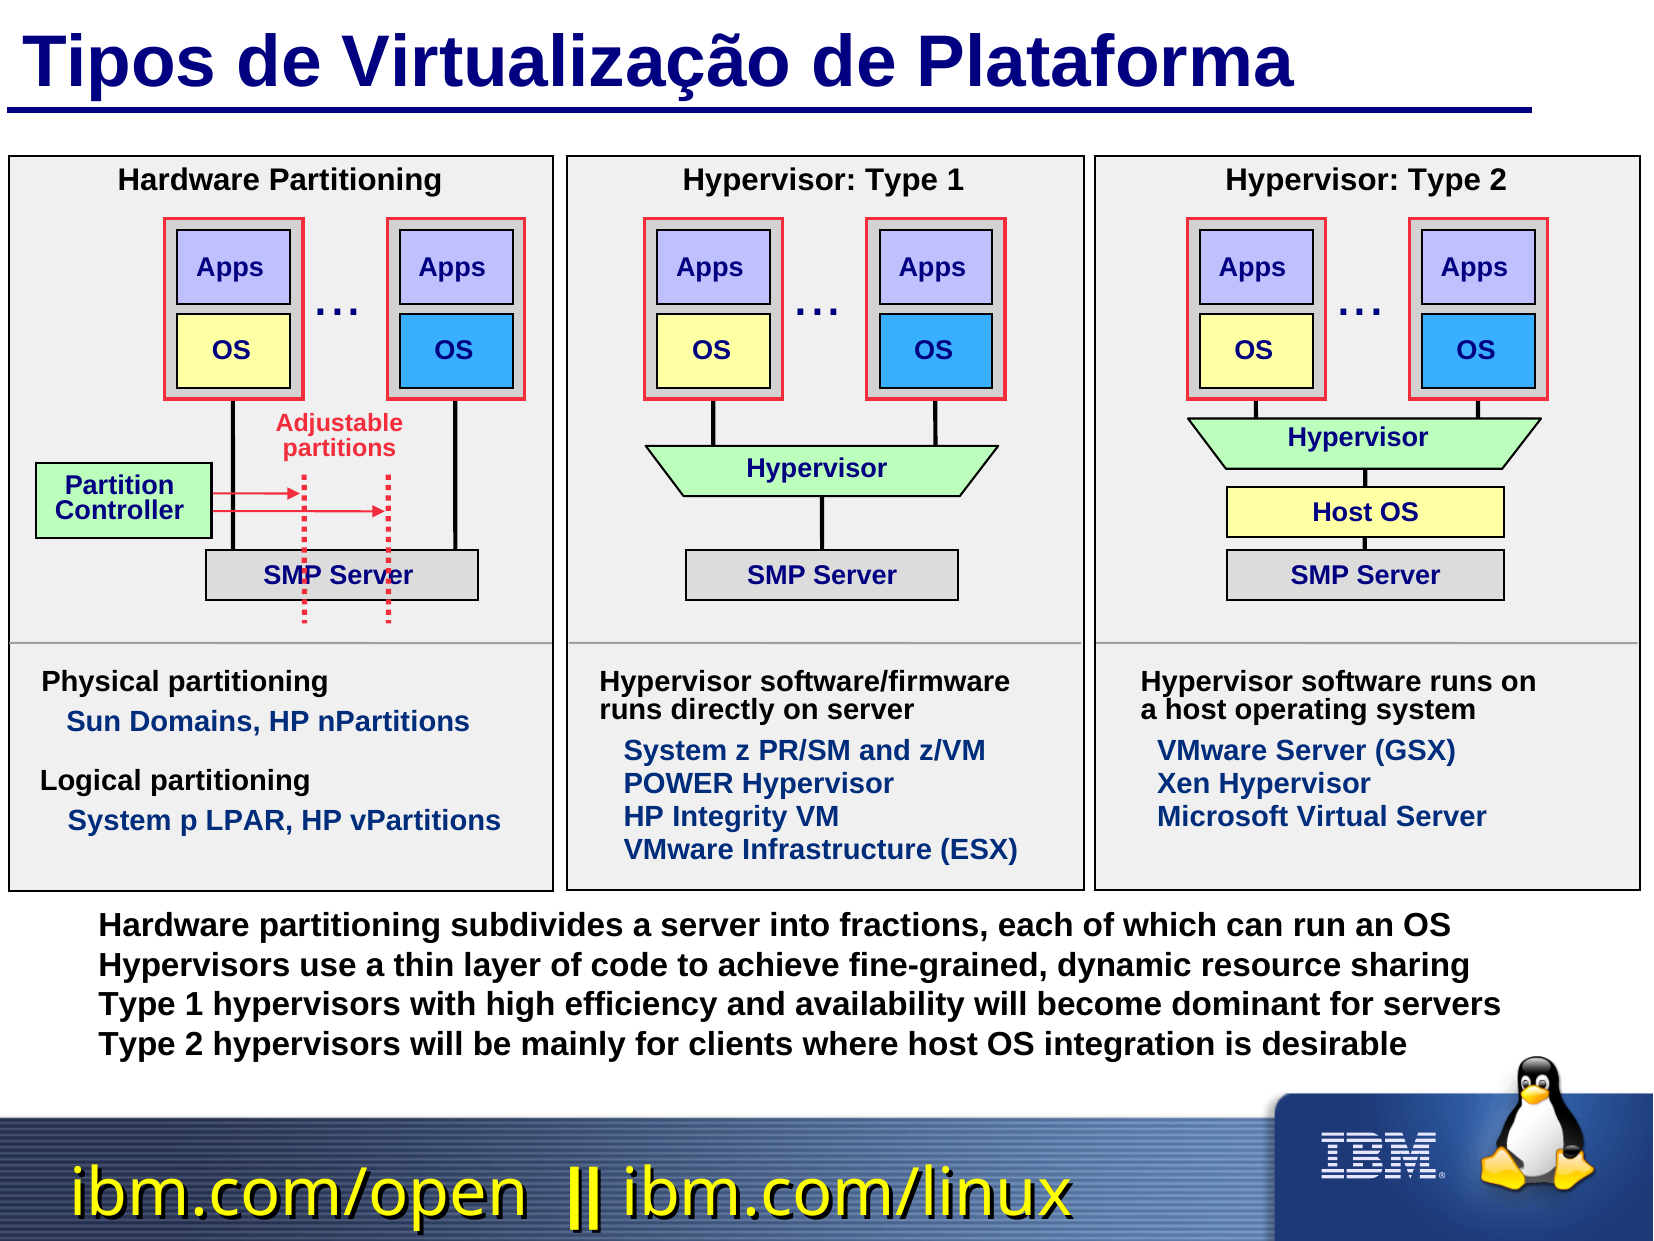

Tipos de Virtualização de Plataforma
Hardware Partitioning
Hypervisor: Type 1
Hypervisor: Type 2
Apps
Apps
Apps
Apps
Apps
Apps
...
...
...
OS
OS
OS
OS
OS
OS
Adjustable
partitions
Hypervisor
Hypervisor
Partition
Controller
Host OS
SMP Server
SMP Server
SMP Server
Physical partitioning
Hypervisor software/firmware
runs directly on server
Hypervisor software runs on
a host operating system
Sun Domains, HP nPartitions
System z PR/SM and z/VM
POWER Hypervisor
HP Integrity VM
VMware Infrastructure (ESX)
VMware Server (GSX)
Xen Hypervisor
Microsoft Virtual Server
Logical partitioning
System p LPAR, HP vPartitions
Hardware partitioning subdivides a server into fractions, each of which can run an OS
Hypervisors use a thin layer of code to achieve fine-grained, dynamic resource sharing
Type 1 hypervisors with high efficiency and availability will become dominant for servers
Type 2 hypervisors will be mainly for clients where host OS integration is desirable